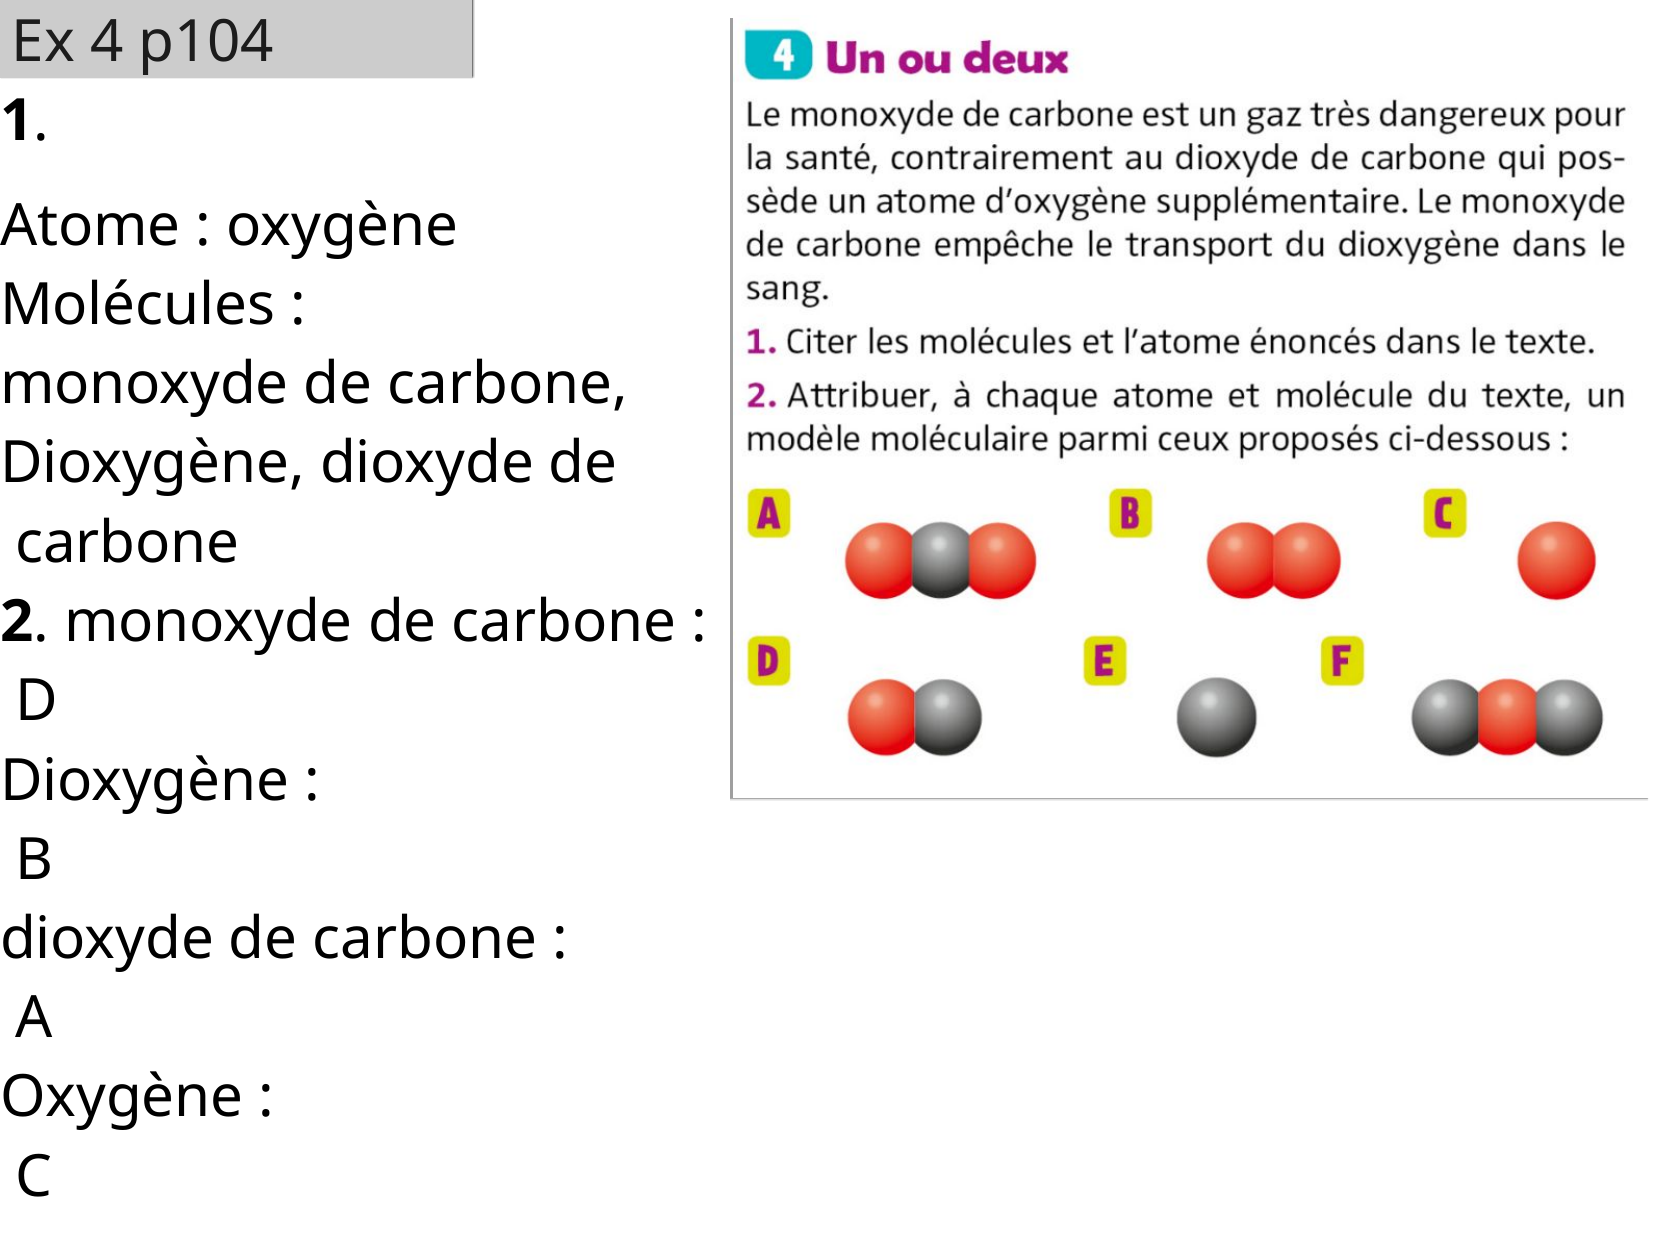

# Ex 4 p104
1.
Atome : oxygène
Molécules :
monoxyde de carbone,
Dioxygène, dioxyde de
 carbone
2. monoxyde de carbone :
 D
Dioxygène :
 B
dioxyde de carbone :
 A
Oxygène :
 C